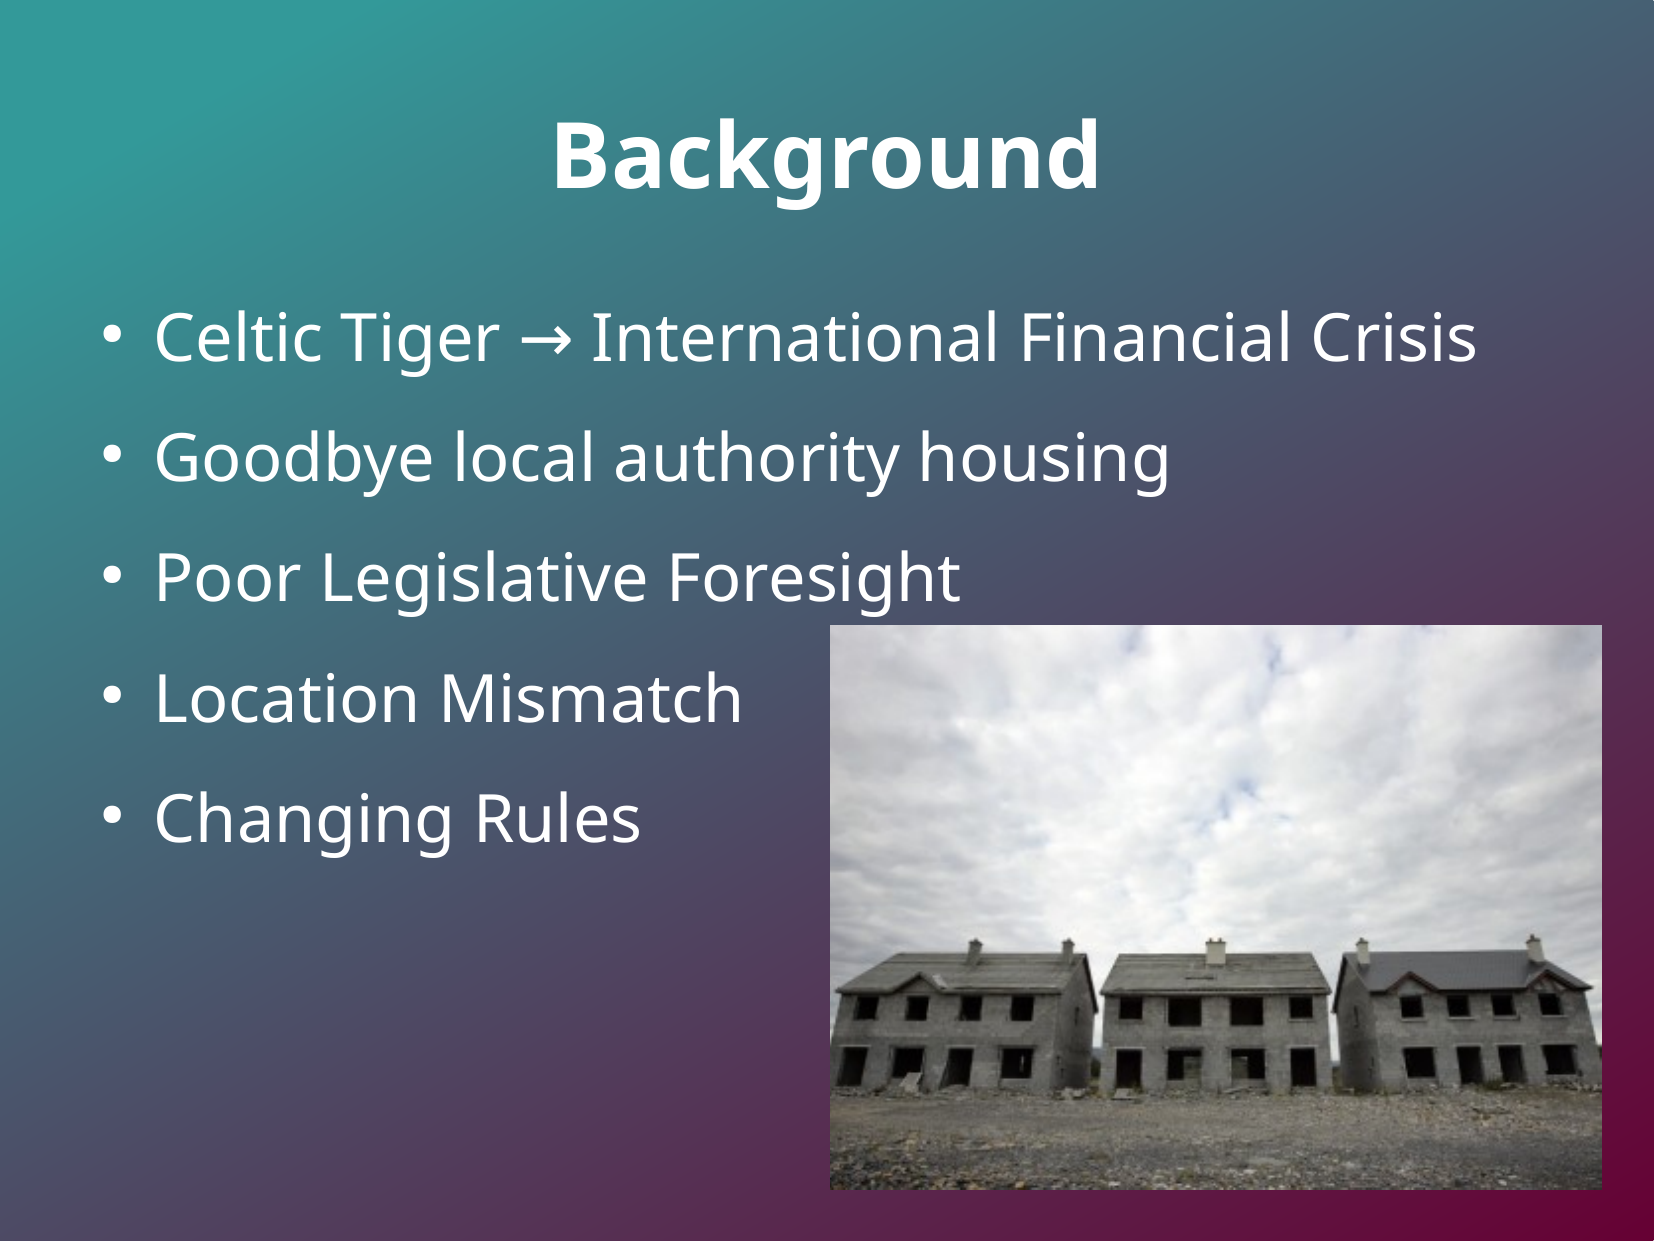

# Background
Celtic Tiger → International Financial Crisis
Goodbye local authority housing
Poor Legislative Foresight
Location Mismatch
Changing Rules